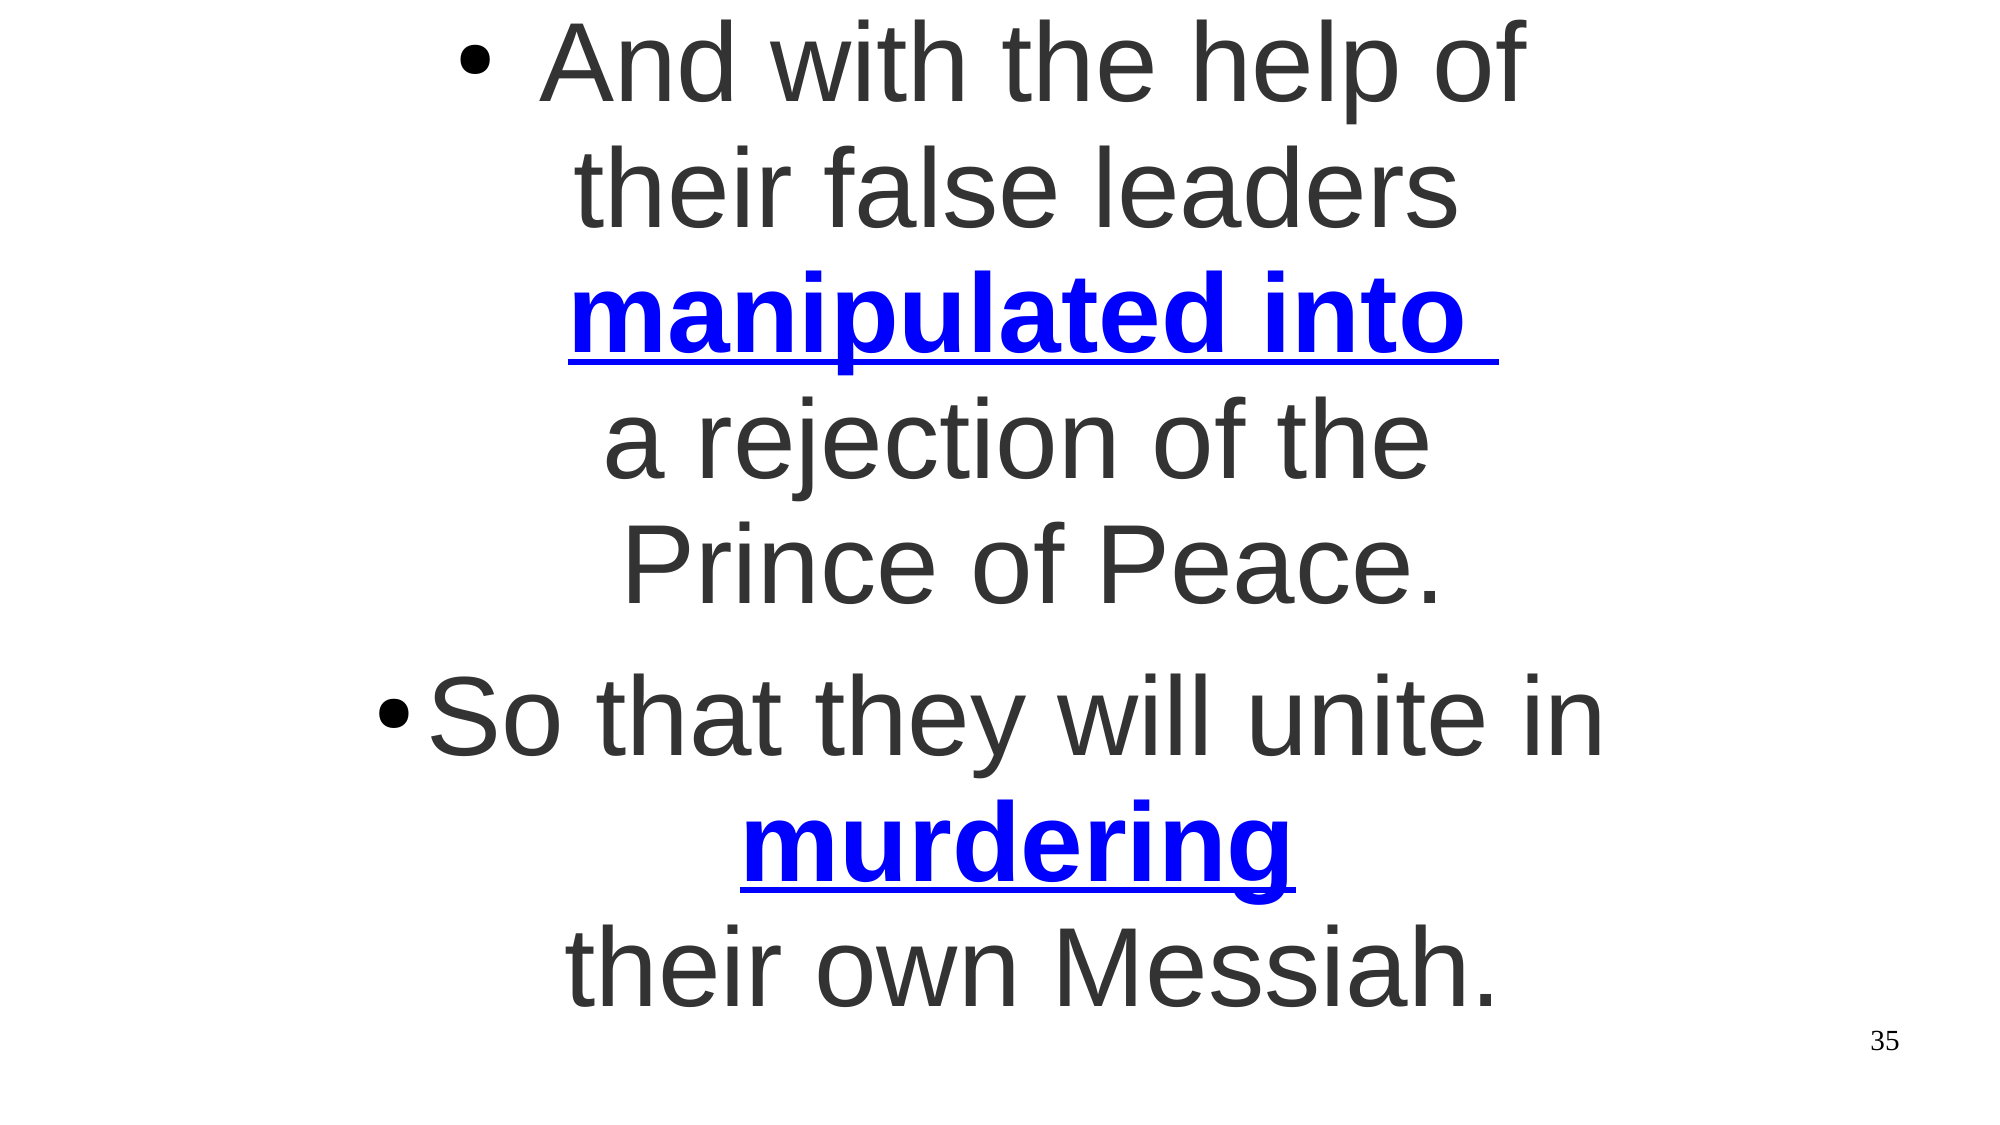

# And with the help of their false leaders manipulated into a rejection of the Prince of Peace.
So that they will unite in
murdering
their own Messiah.
35